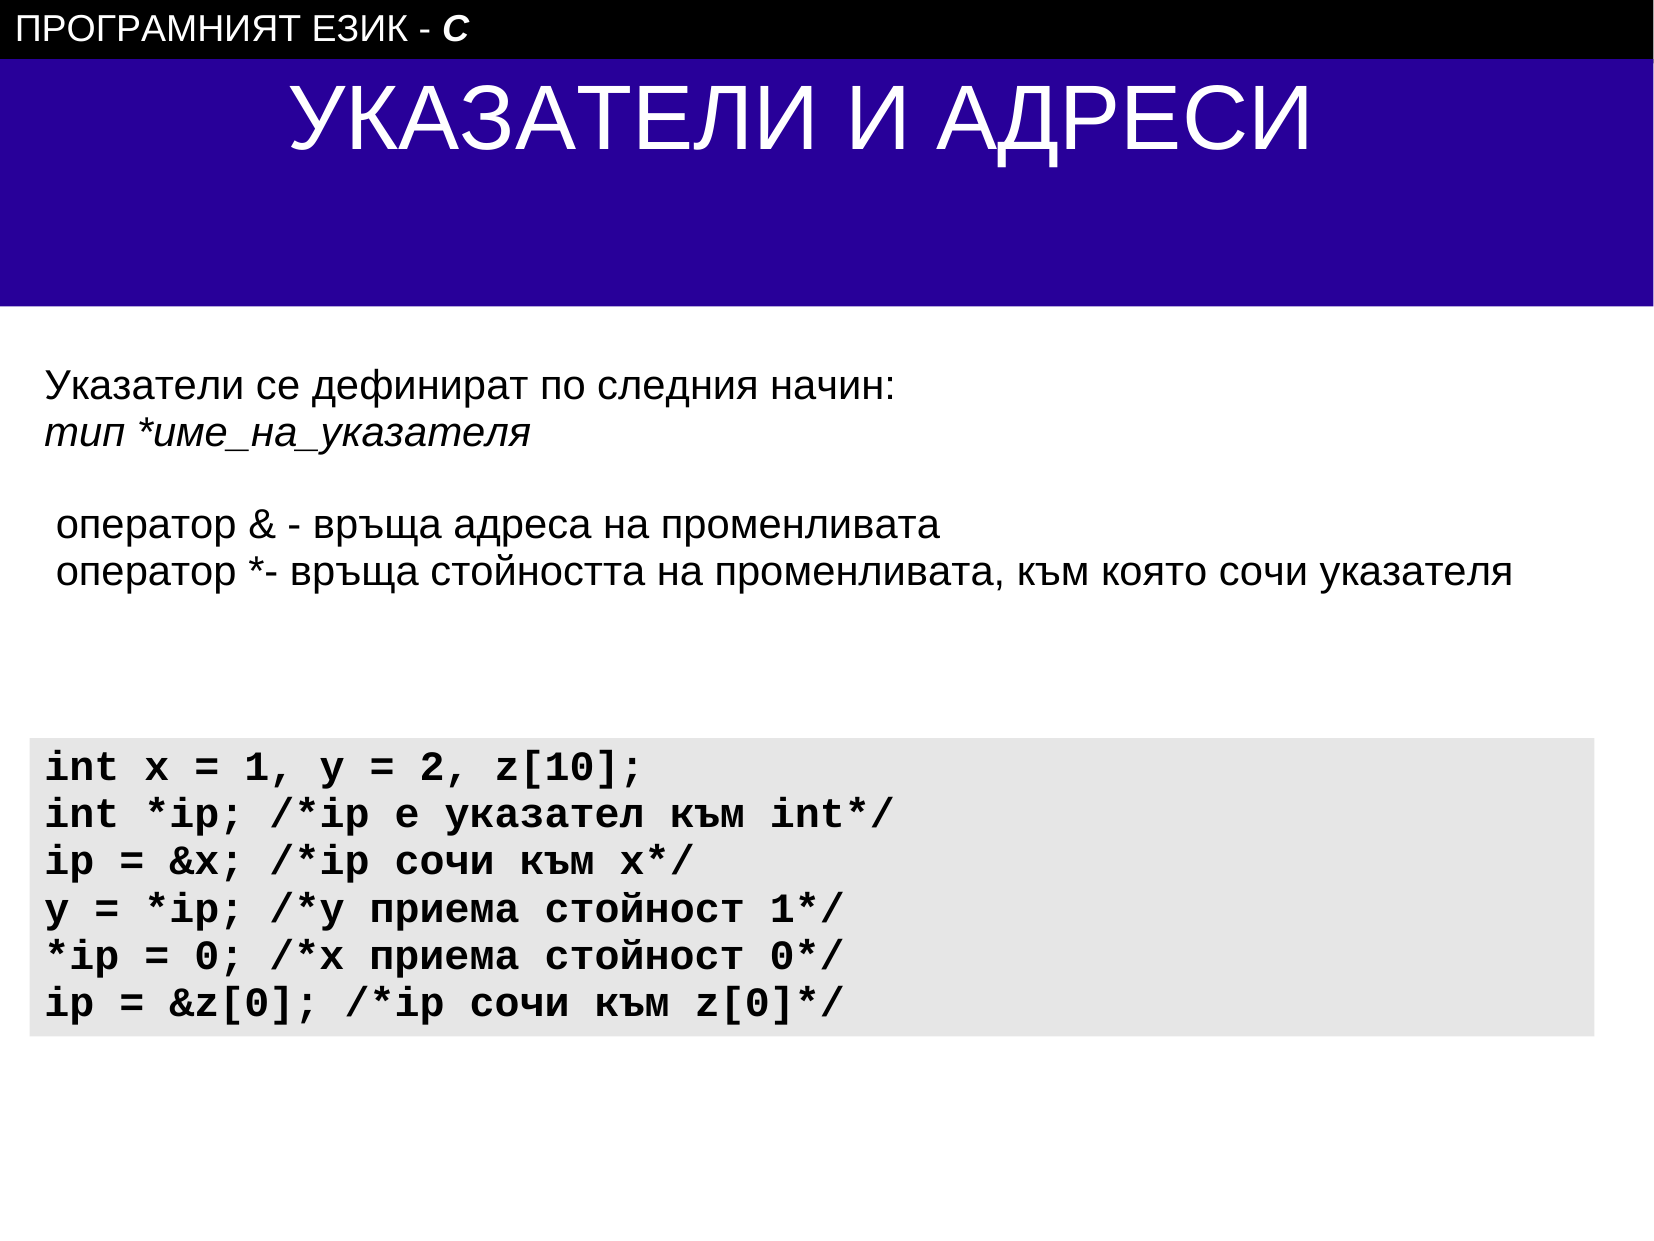

ПРОГРАМНИЯT ЕЗИК - С
			 УКАЗАТЕЛИ И АДРЕСИ
Указатели се дефинират по следния начин:
тип *име_на_указателя
 оператор & - връща адреса на променливата
 оператор *- връща стойността на променливата, към която сочи указателя
int x = 1, y = 2, z[10];
int *ip; /*ip e указател към int*/
ip = &x; /*ip сочи към x*/
y = *ip; /*y приема стойност 1*/
*ip = 0; /*x приема стойност 0*/
ip = &z[0]; /*ip сочи към z[0]*/